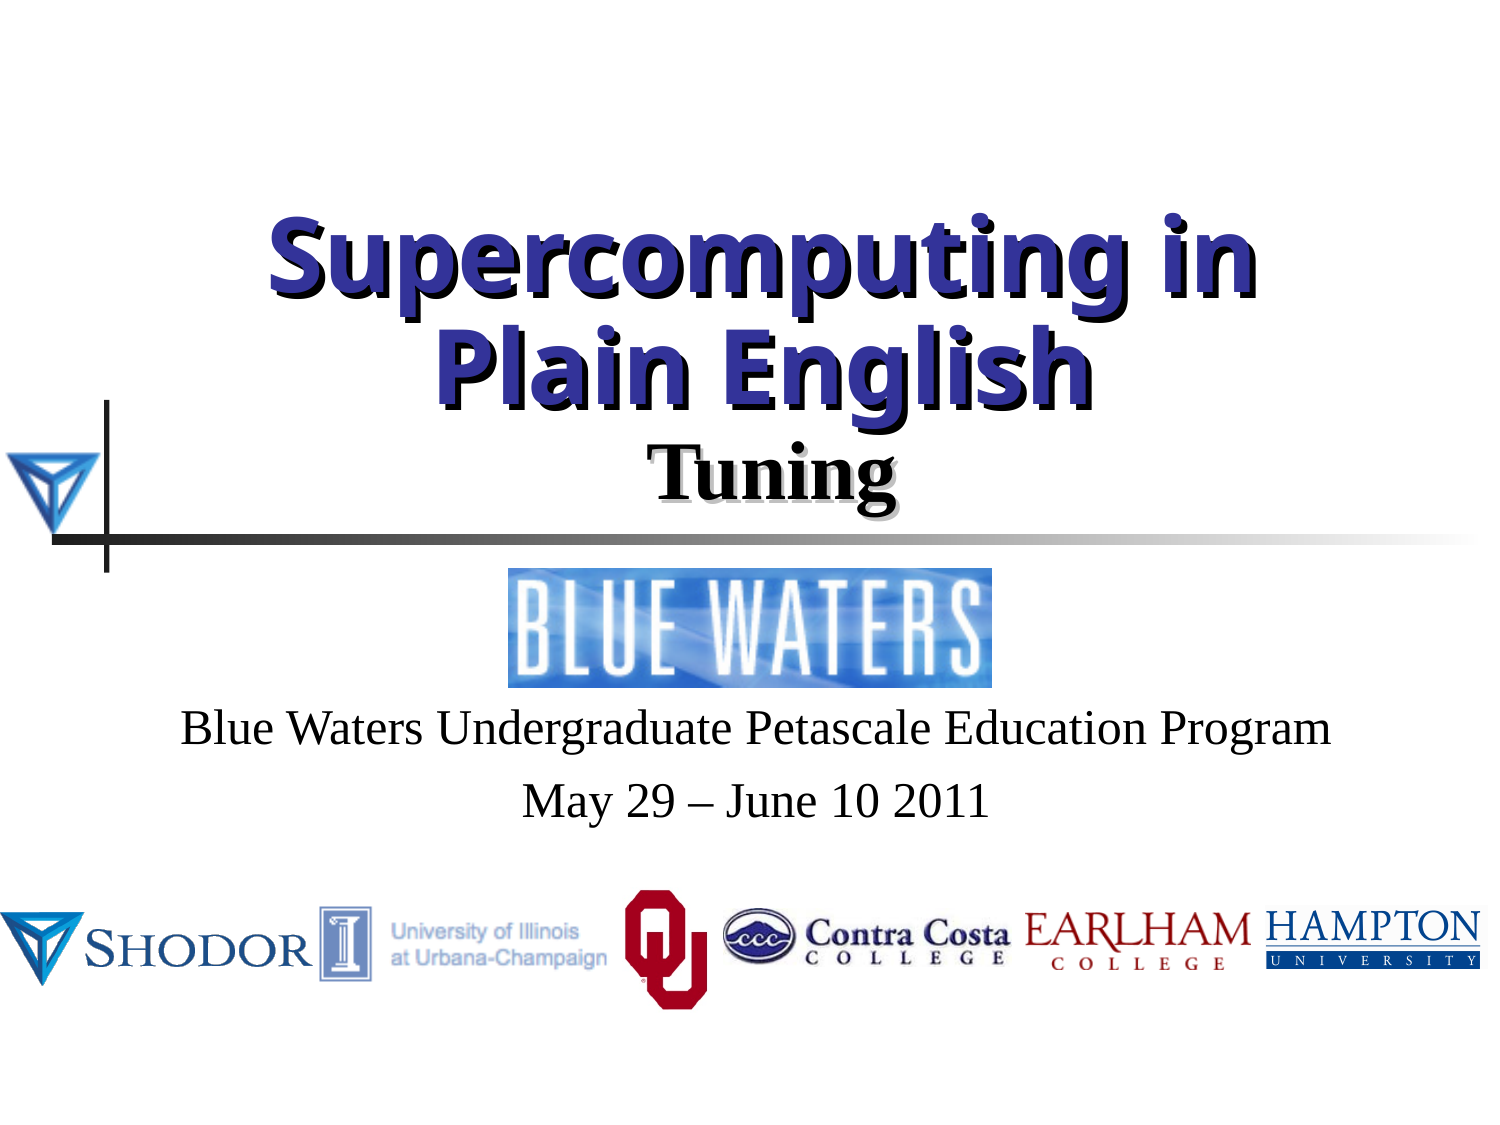

# Supercomputing in Plain English Tuning
Blue Waters Undergraduate Petascale Education Program
May 29 – June 10 2011